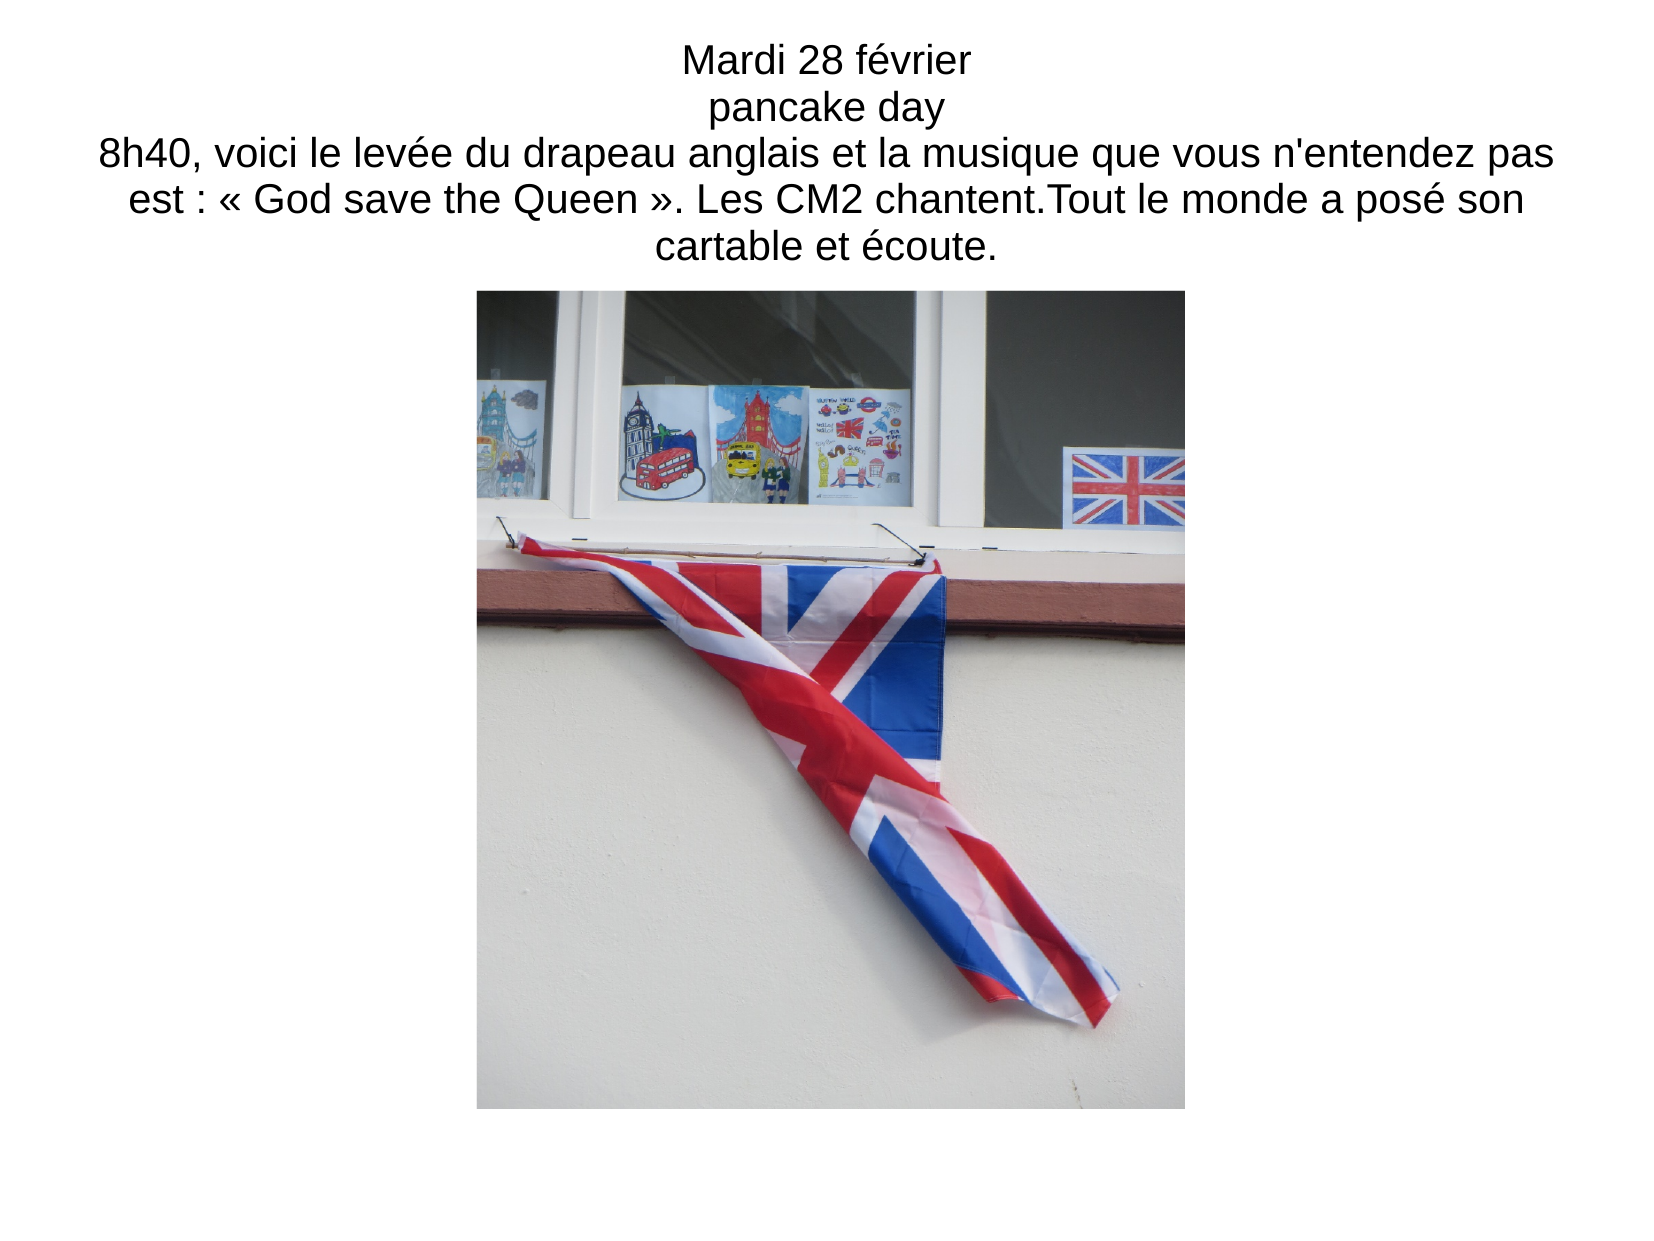

# Mardi 28 février pancake day 8h40, voici le levée du drapeau anglais et la musique que vous n'entendez pas est : « God save the Queen ». Les CM2 chantent.Tout le monde a posé son cartable et écoute.